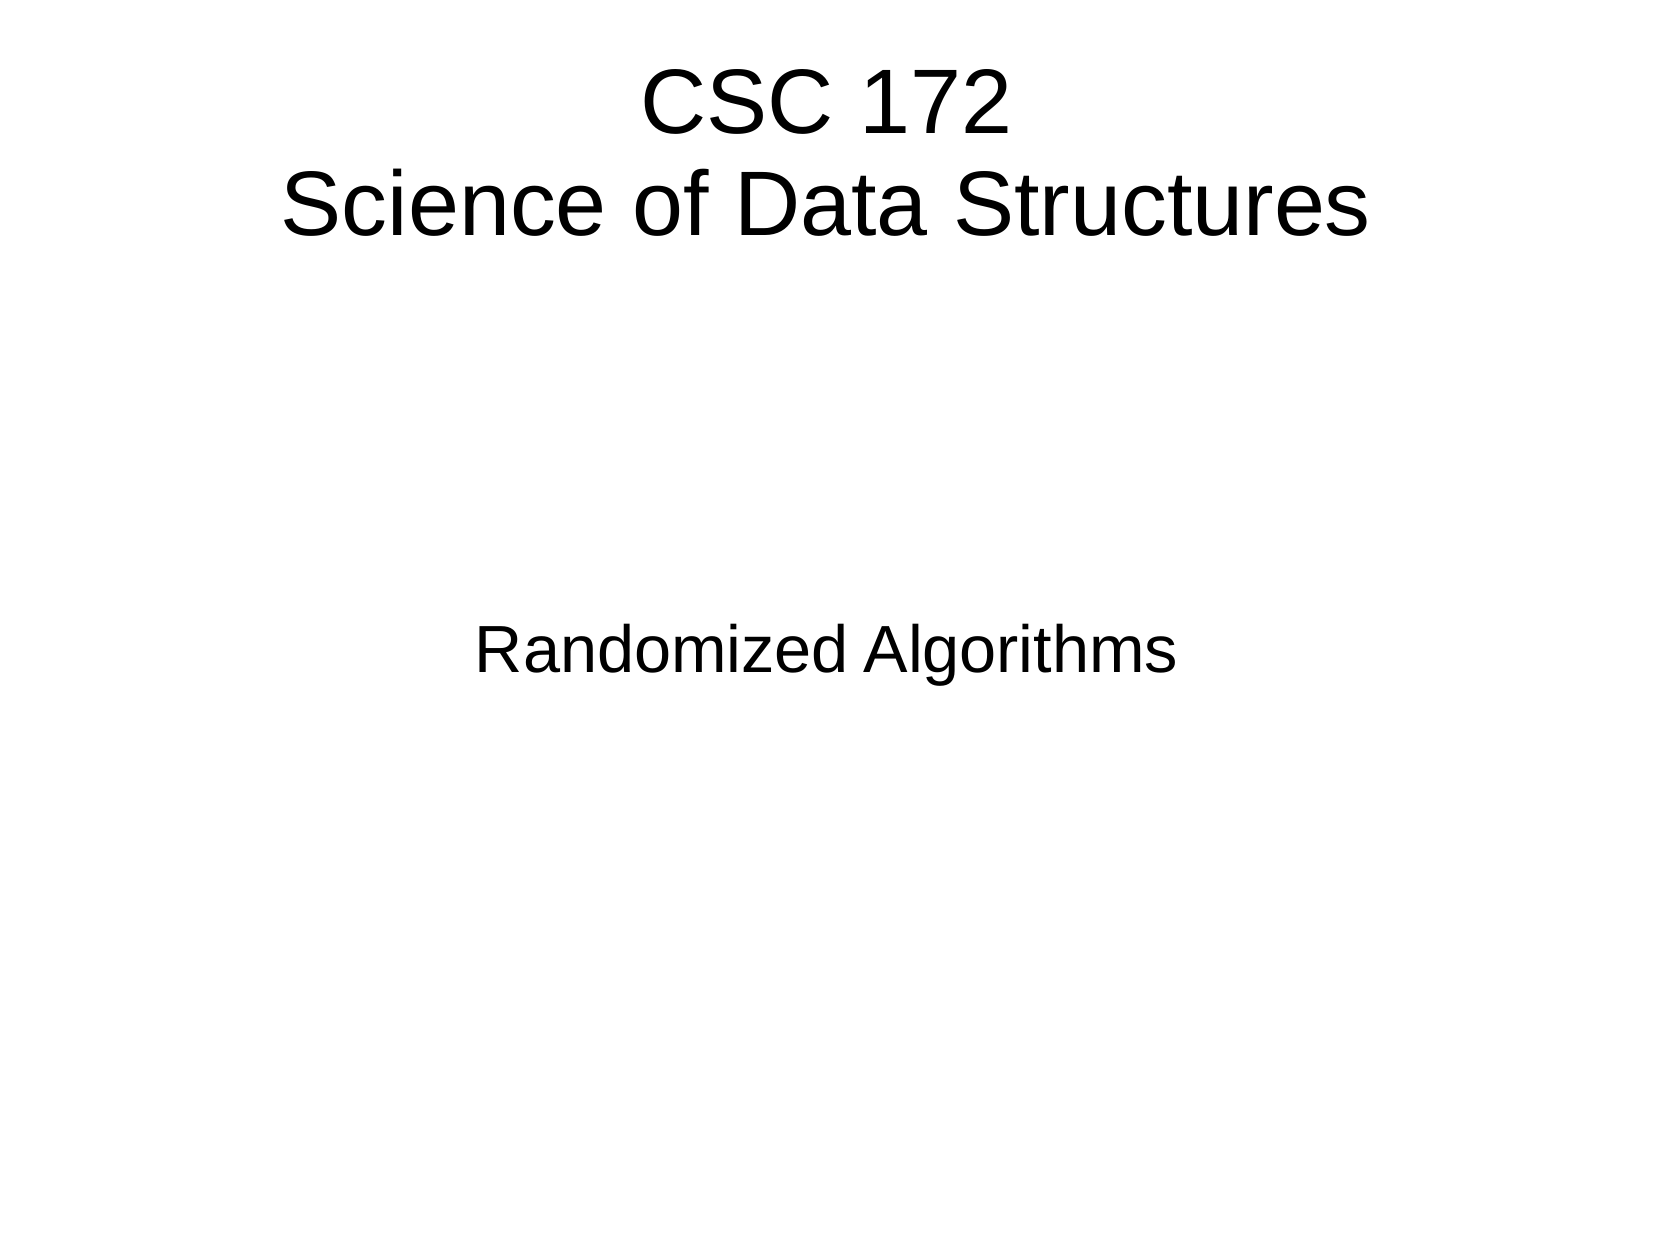

# CSC 172 Science of Data Structures
Randomized Algorithms